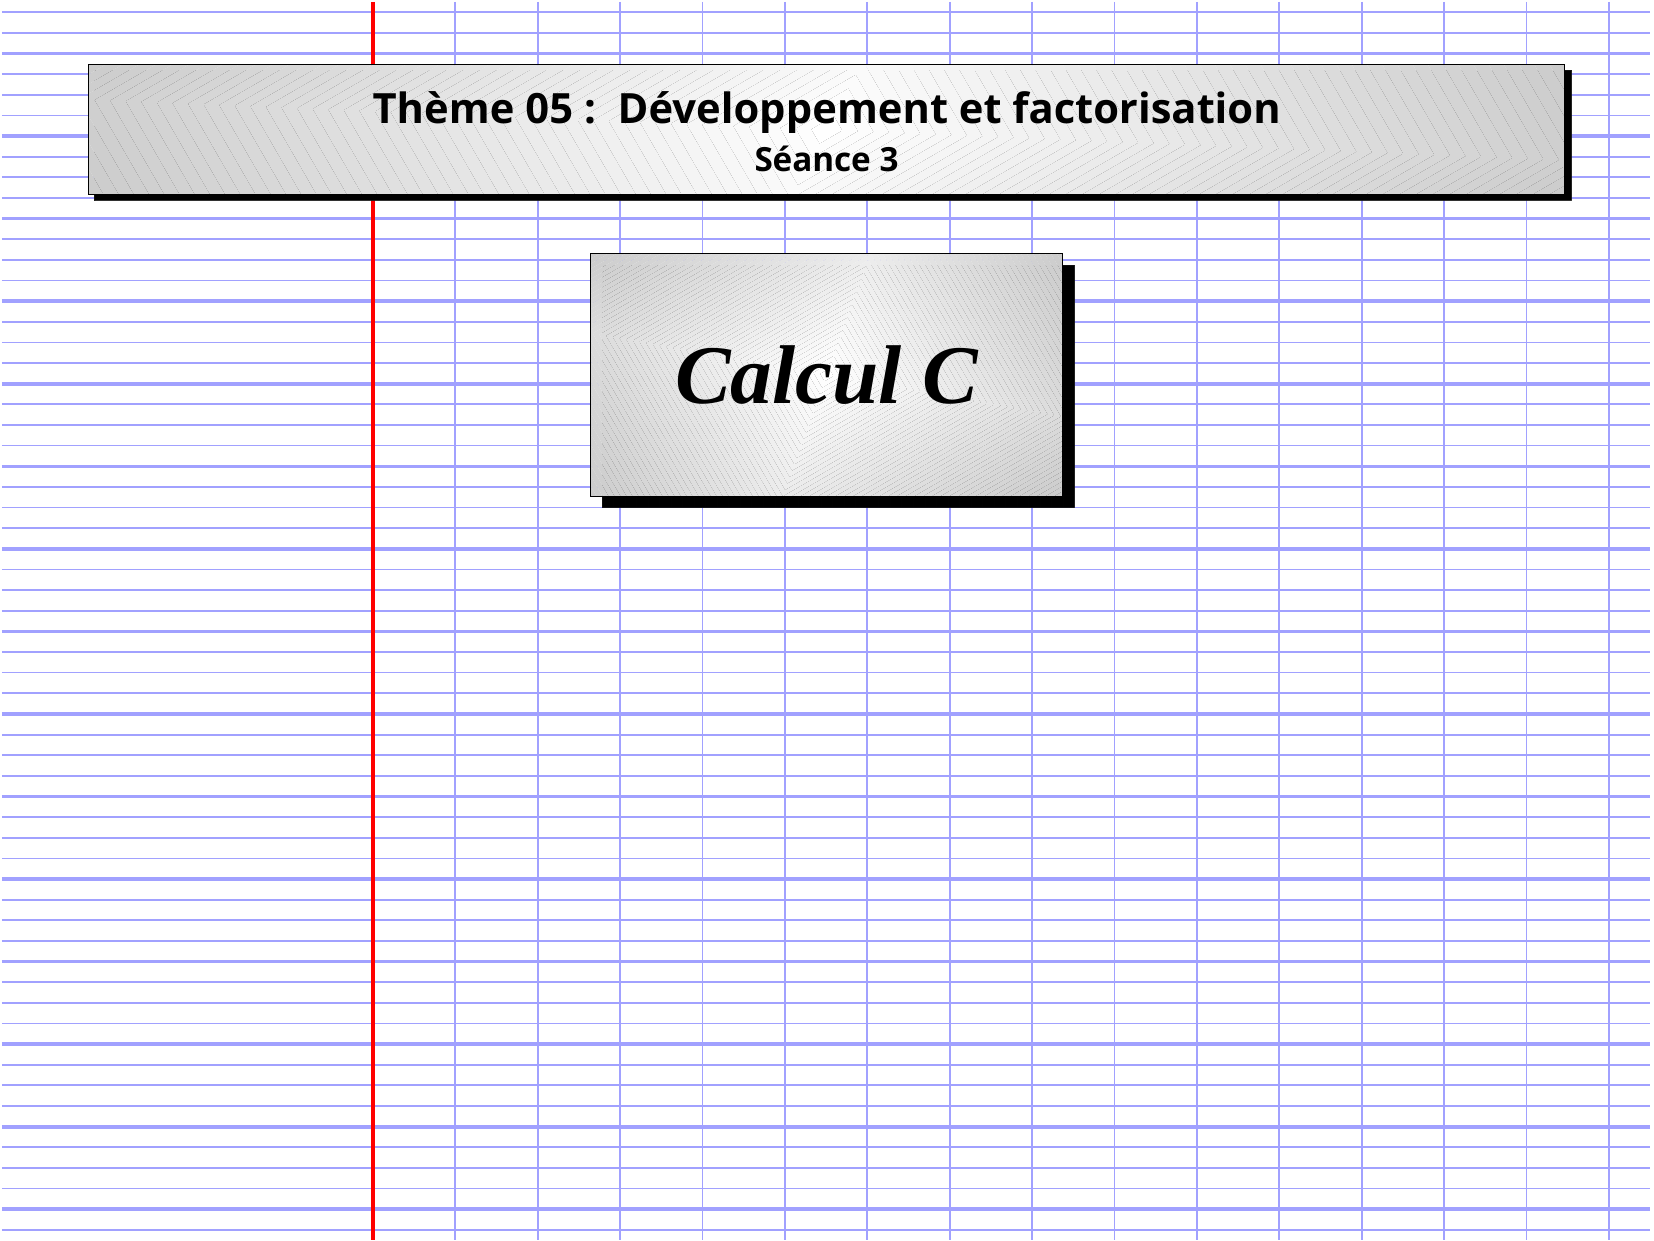

Thème 05 : Développement et factorisation
Séance 3
Calcul C